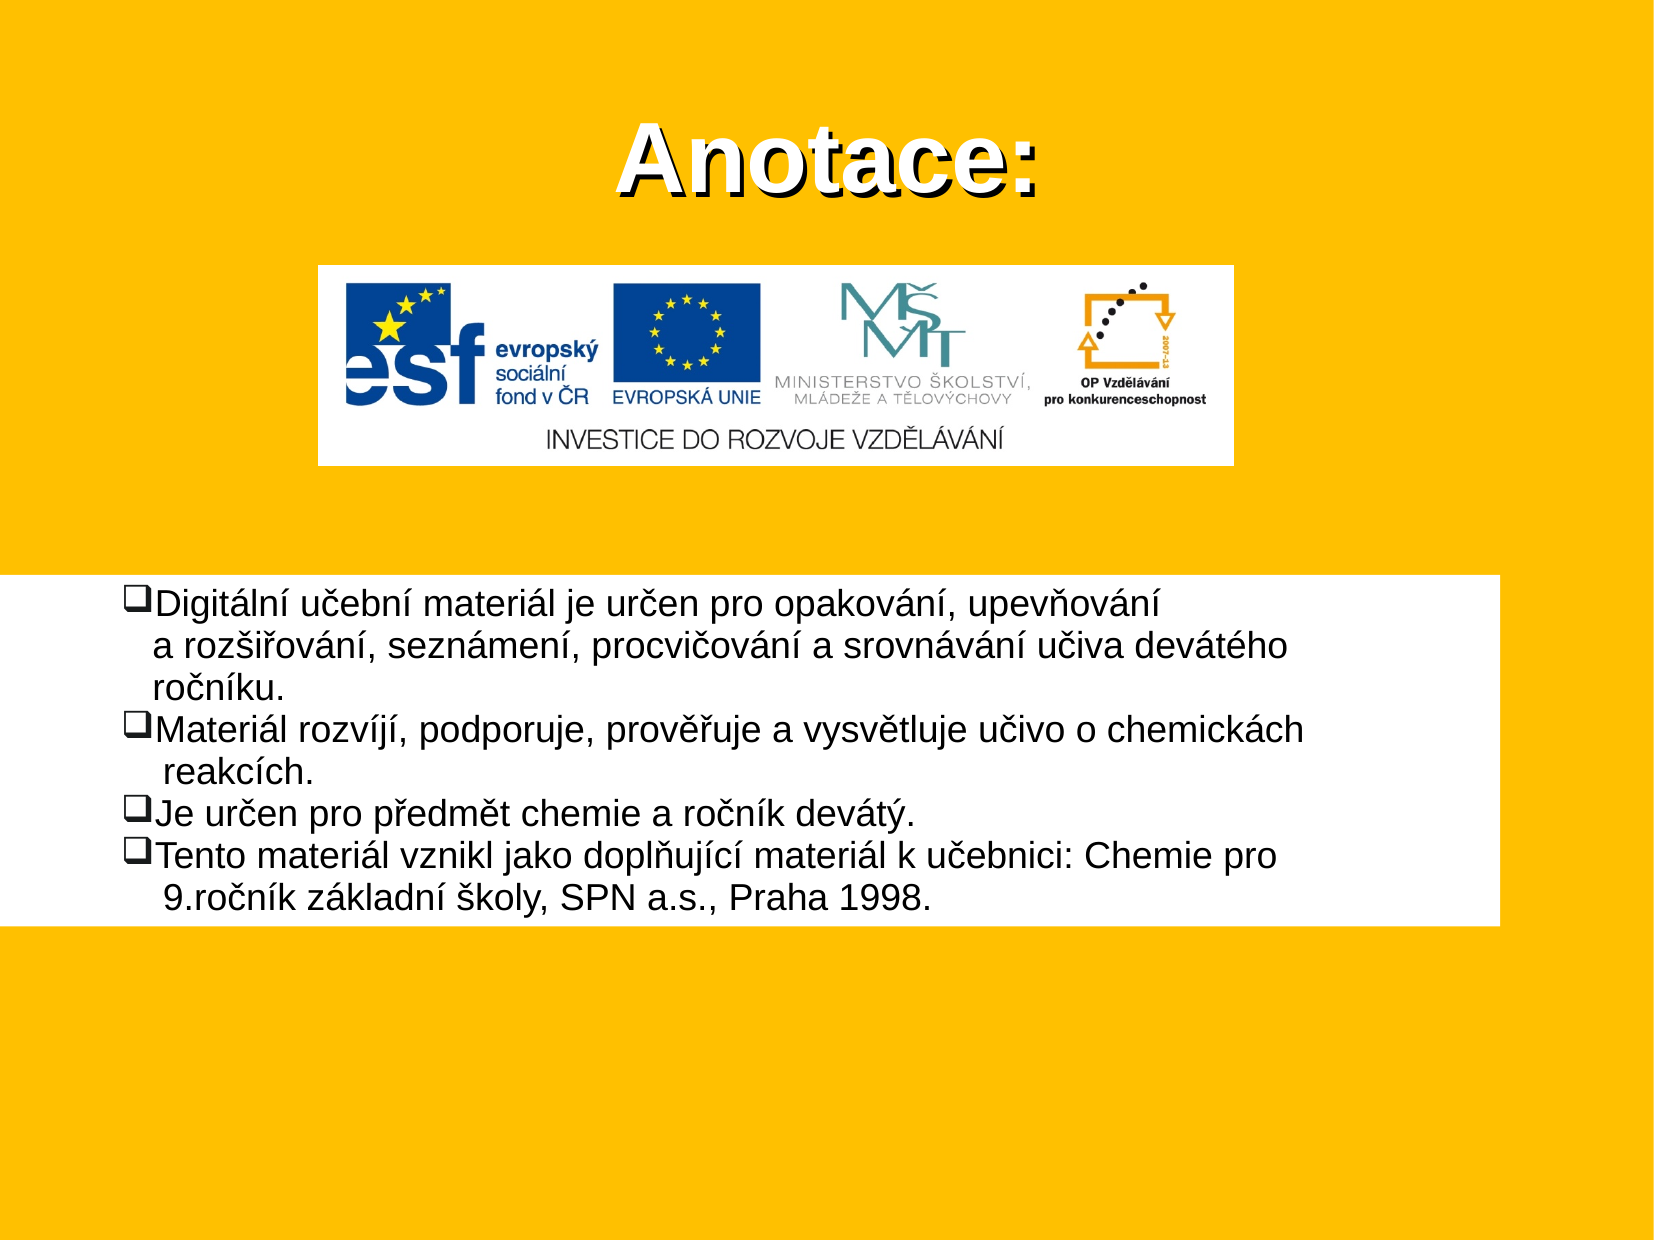

# Anotace:
Digitální učební materiál je určen pro opakování, upevňování a rozšiřování, seznámení, procvičování a srovnávání učiva devátého ročníku.
Materiál rozvíjí, podporuje, prověřuje a vysvětluje učivo o chemickách reakcích.
Je určen pro předmět chemie a ročník devátý.
Tento materiál vznikl jako doplňující materiál k učebnici: Chemie pro 9.ročník základní školy, SPN a.s., Praha 1998.